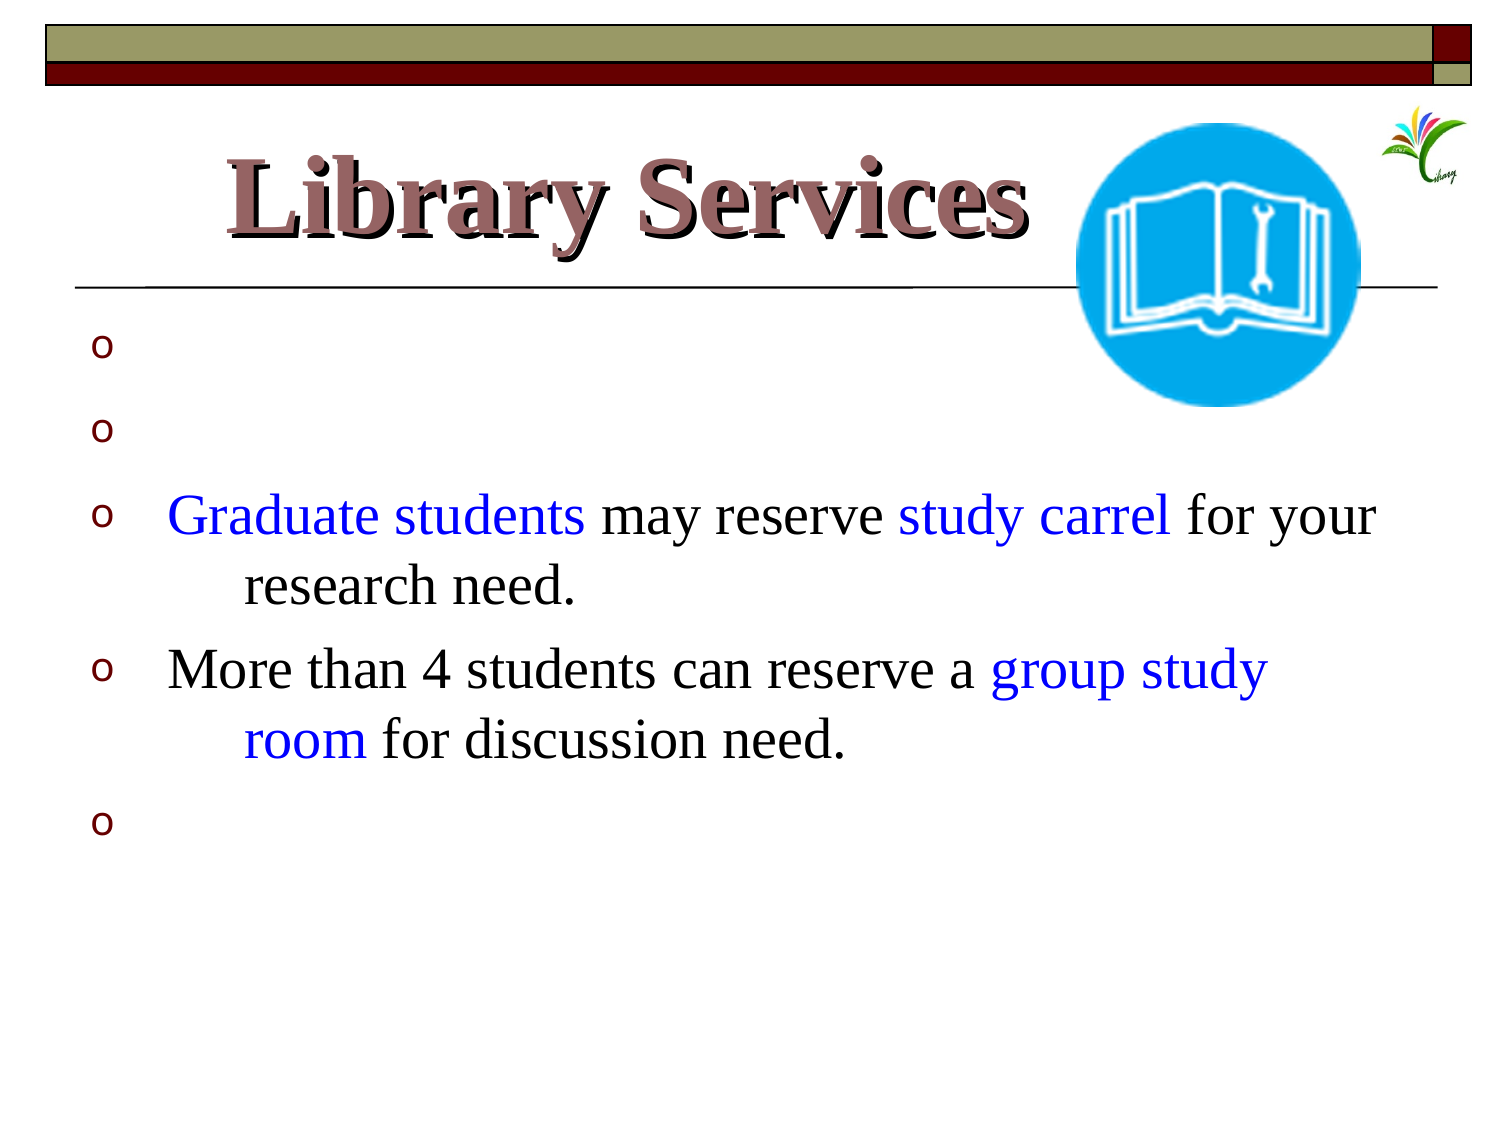

Library Services
# Graduate students may reserve study carrel for your research need.
More than 4 students can reserve a group study room for discussion need.